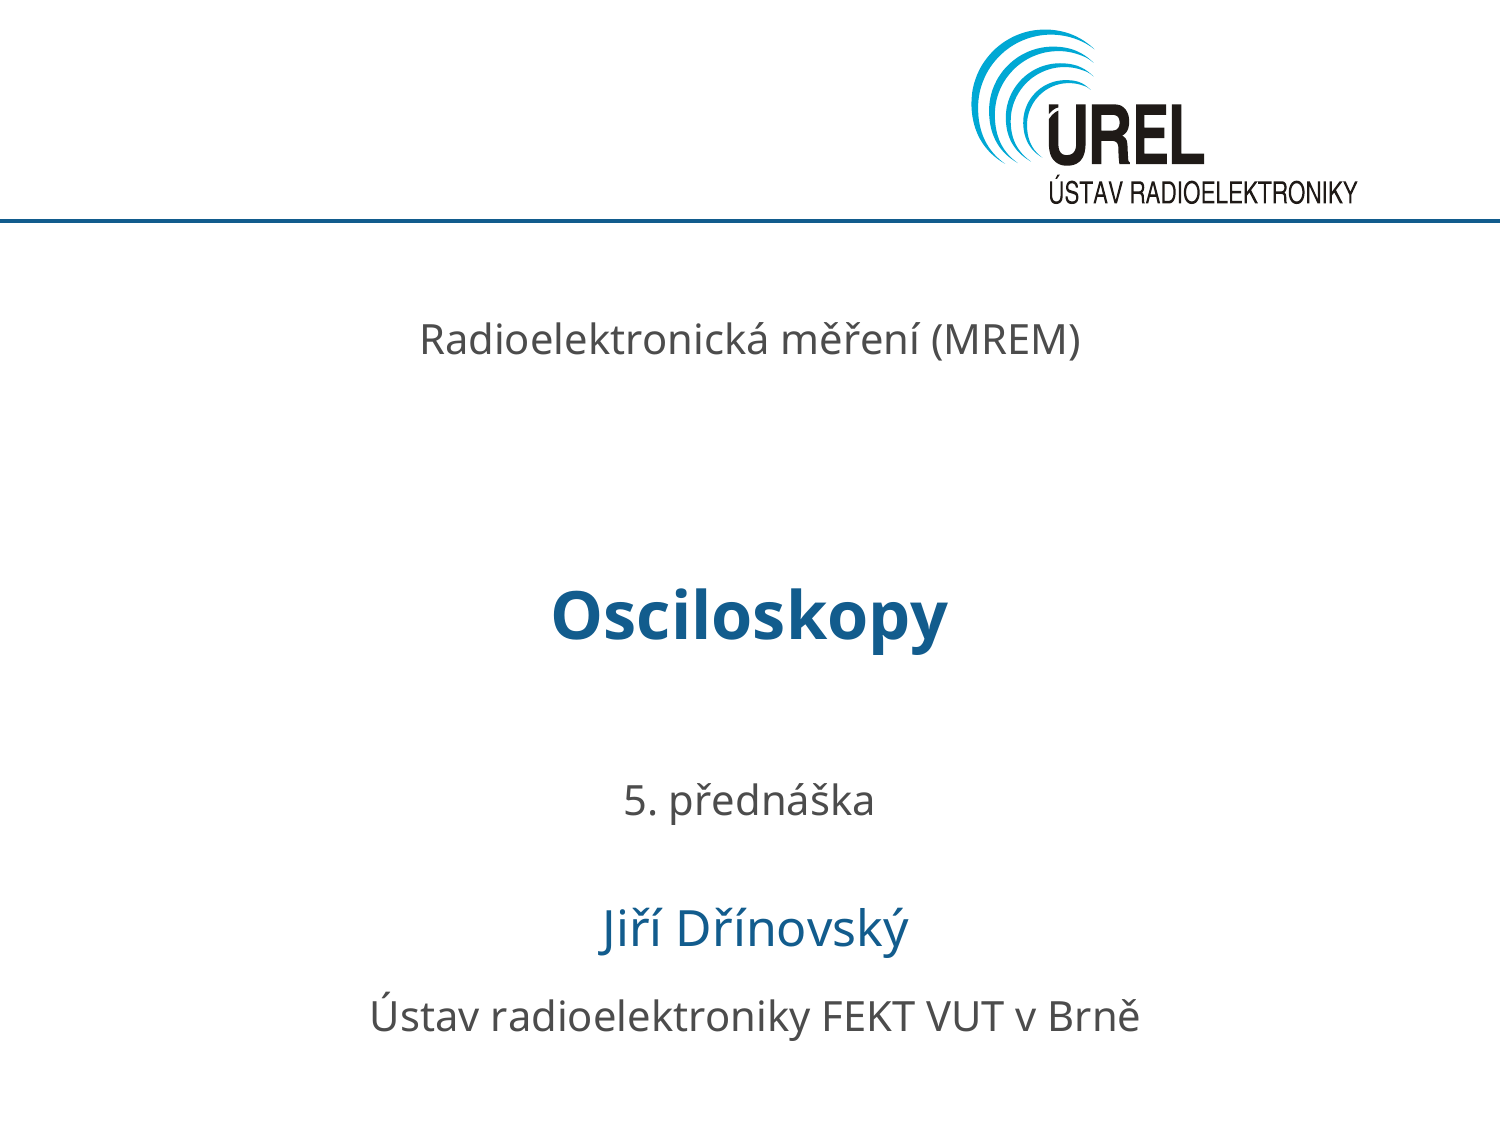

Radioelektronická měření (MREM)
Osciloskopy
5. přednáška
Jiří Dřínovský
Ústav radioelektroniky FEKT VUT v Brně